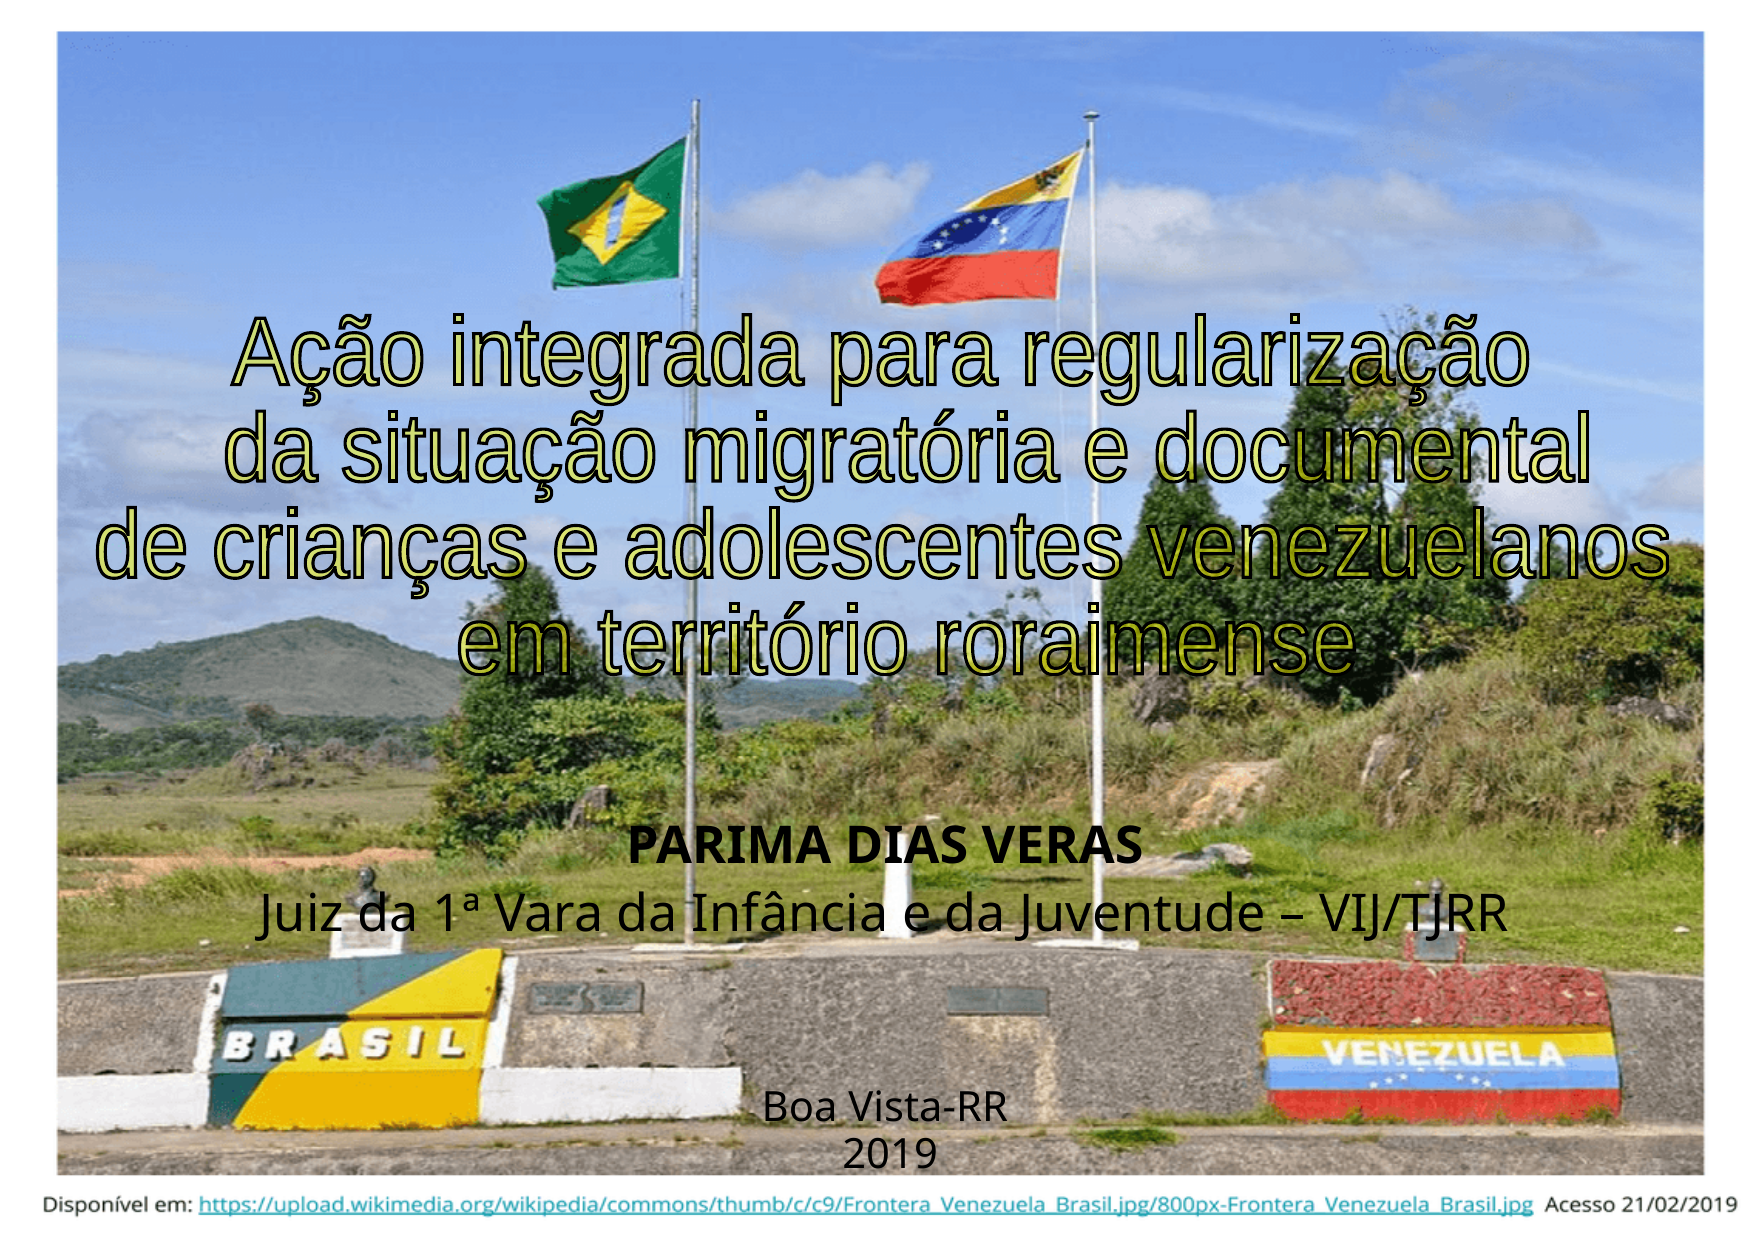

Ação integrada para regularização
 da situação migratória e documental
de crianças e adolescentes venezuelanos
 em território roraimense
PARIMA DIAS VERAS
Juiz da 1ª Vara da Infância e da Juventude – VIJ/TJRR
Boa Vista-RR
 2019